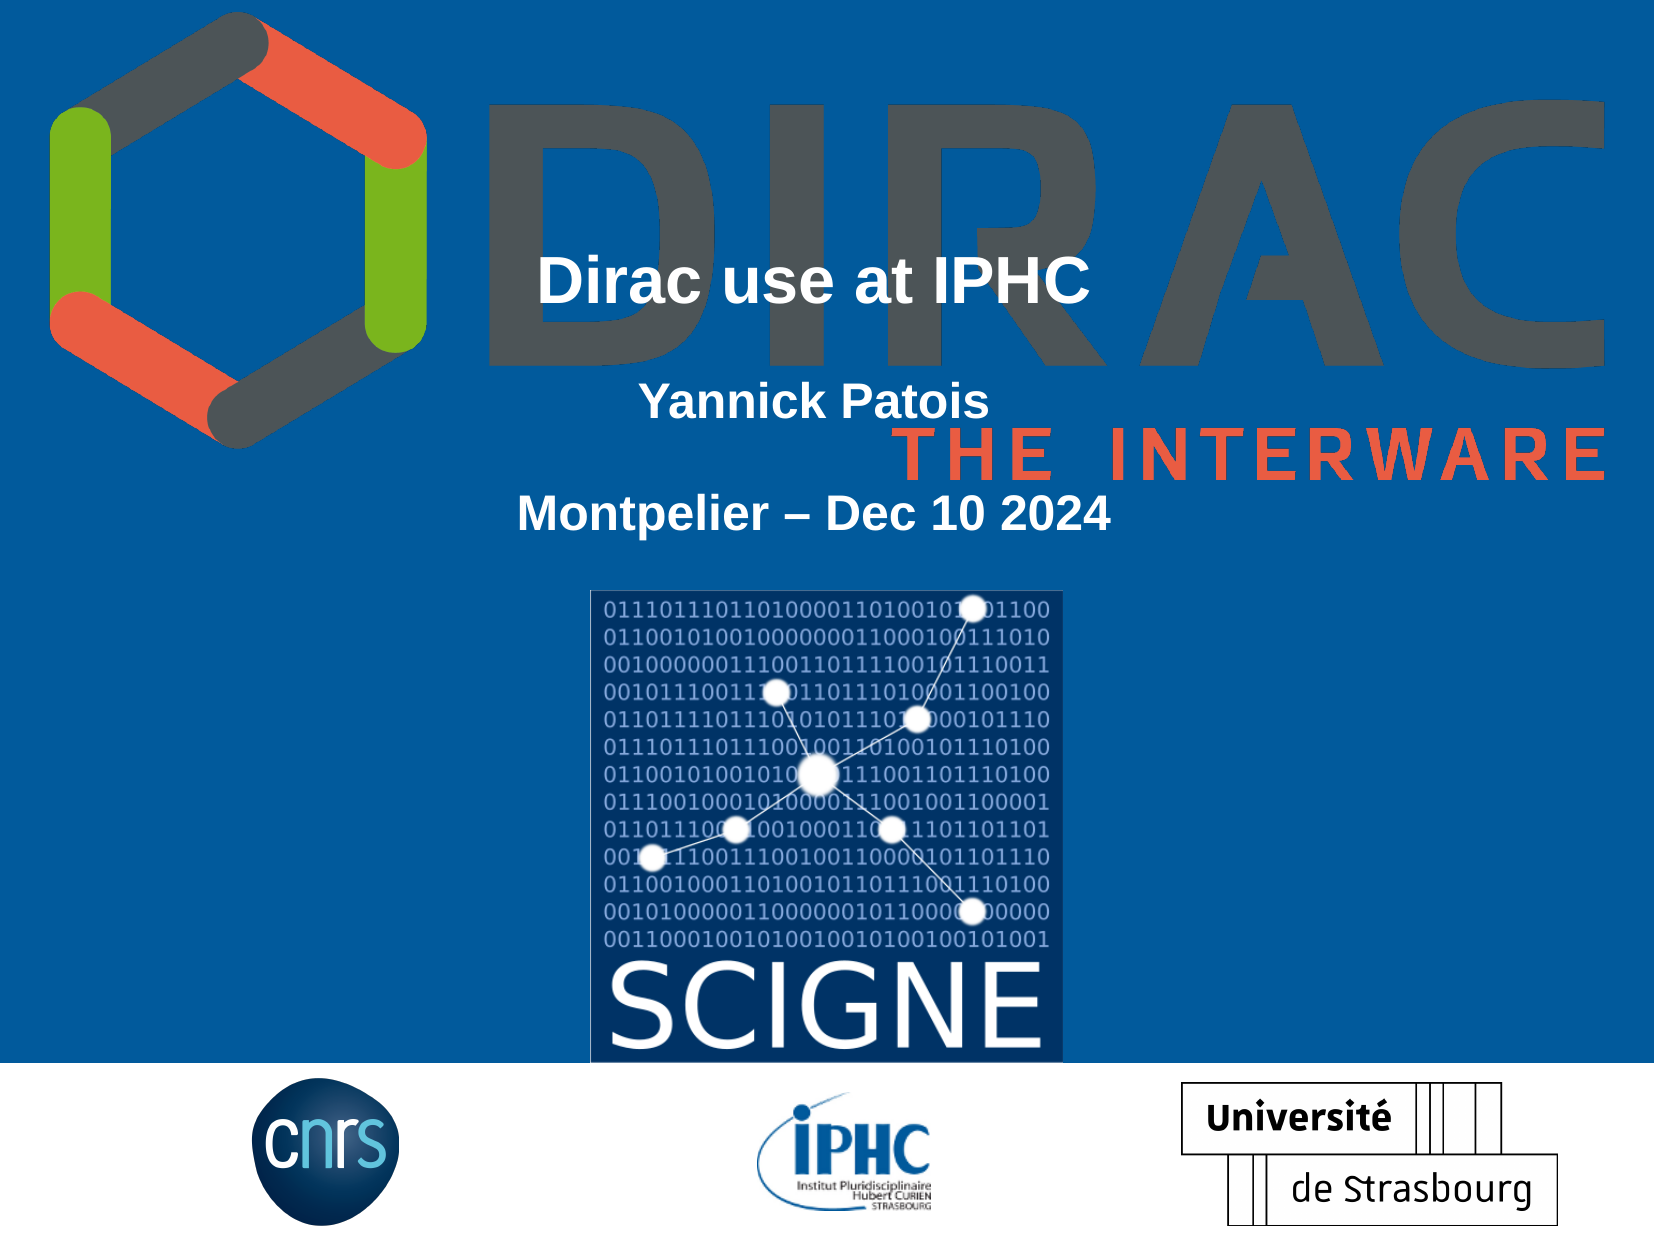

Dirac use at IPHC
Yannick Patois
Montpelier – Dec 10 2024